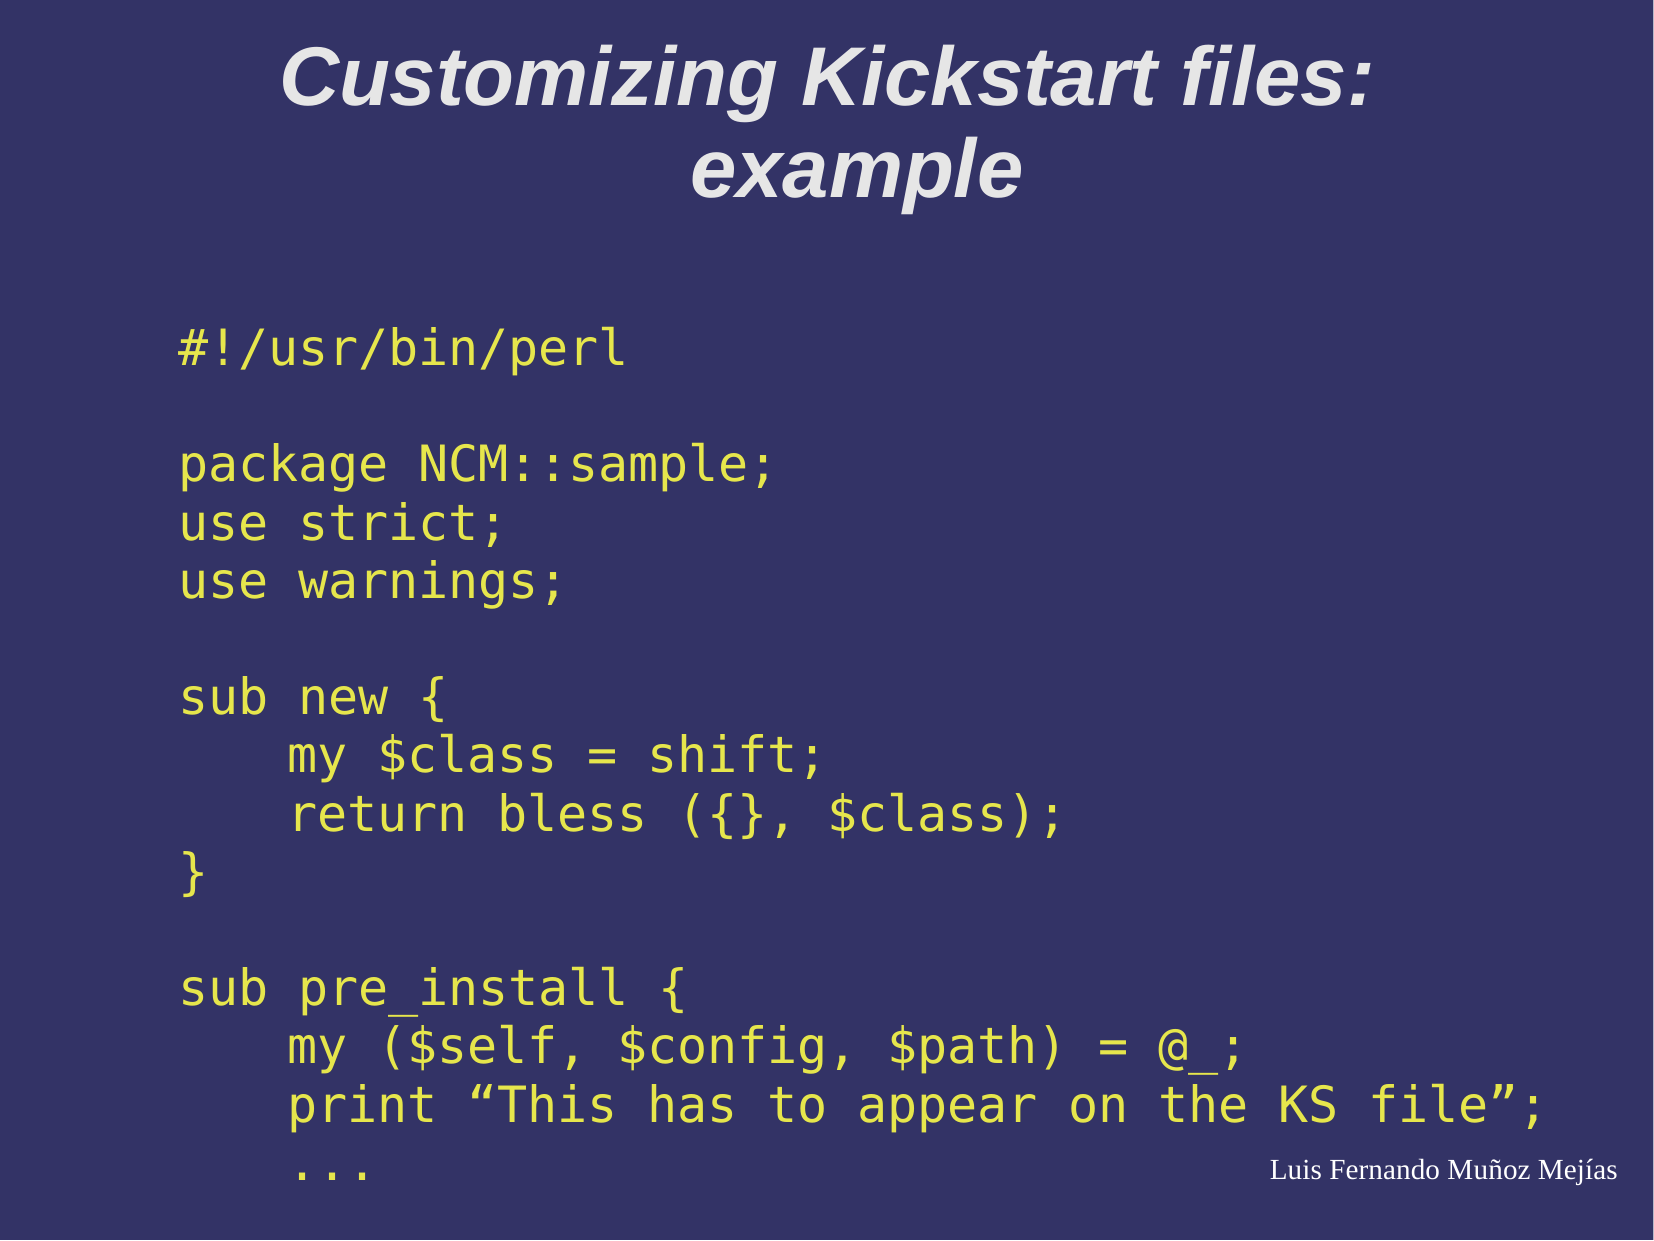

# Customizing Kickstart files: example
#!/usr/bin/perl
package NCM::sample;
use strict;
use warnings;
sub new {
	my $class = shift;
	return bless ({}, $class);
}
sub pre_install {
	my ($self, $config, $path) = @_;
	print “This has to appear on the KS file”;
	...
Luis Fernando Muñoz Mejías